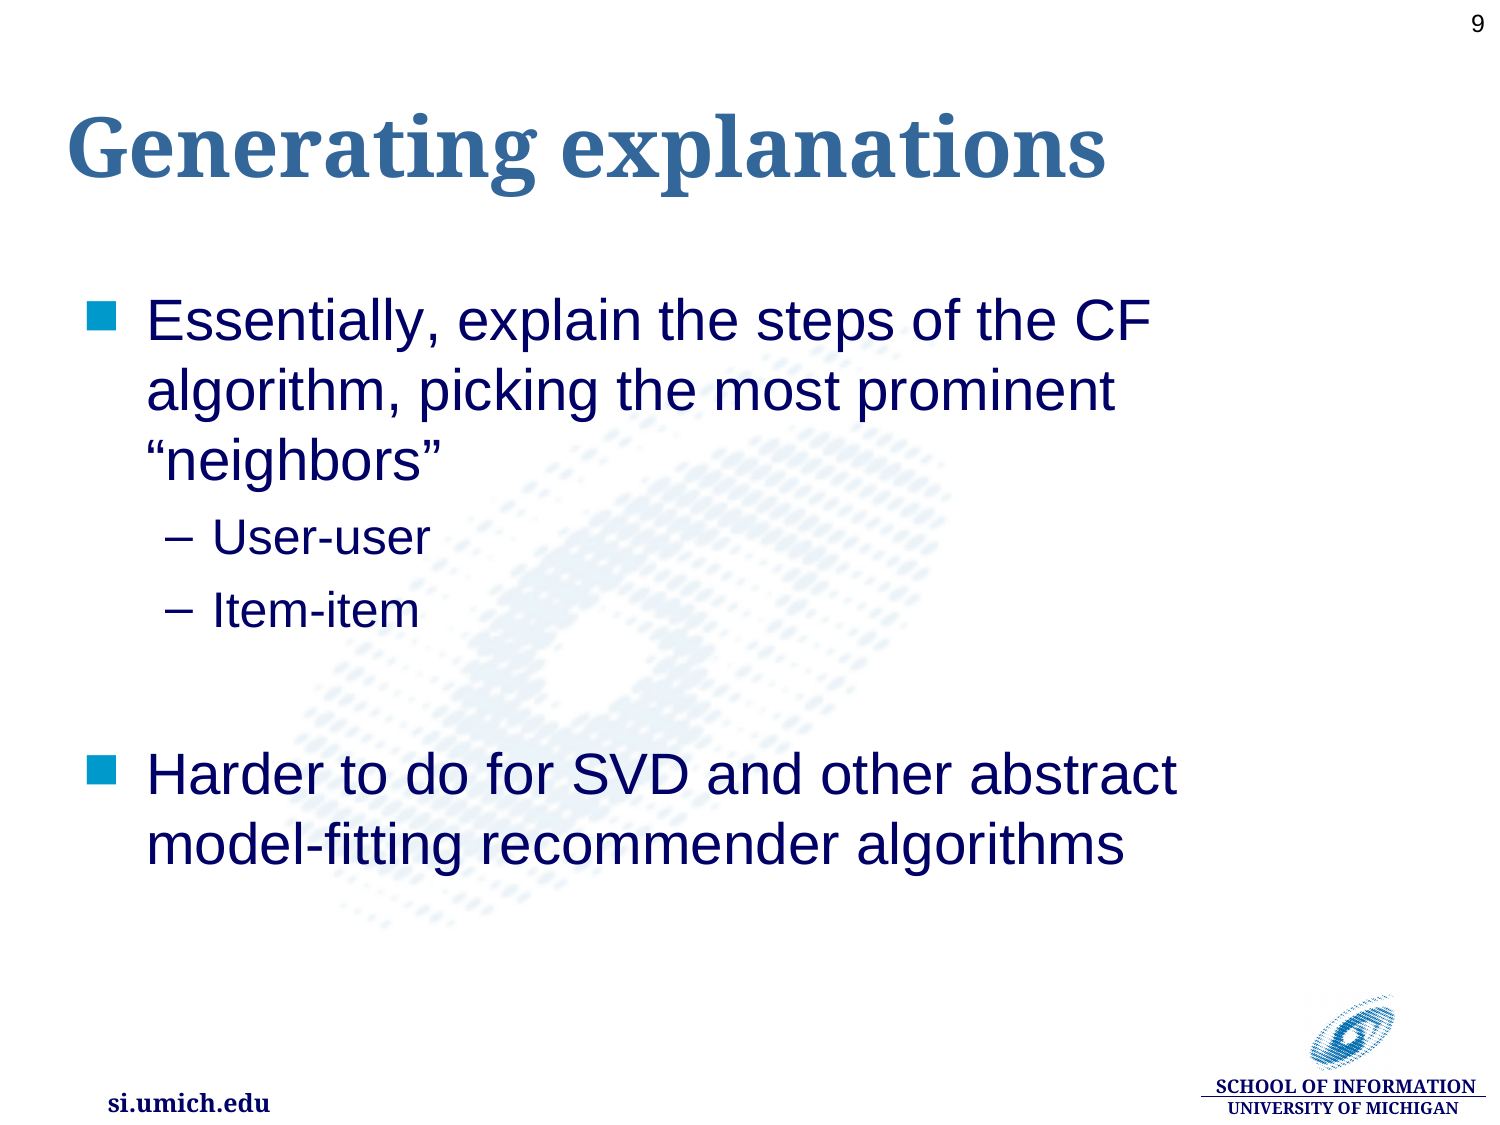

# Generating explanations
Essentially, explain the steps of the CF algorithm, picking the most prominent “neighbors”
User-user
Item-item
Harder to do for SVD and other abstract model-fitting recommender algorithms